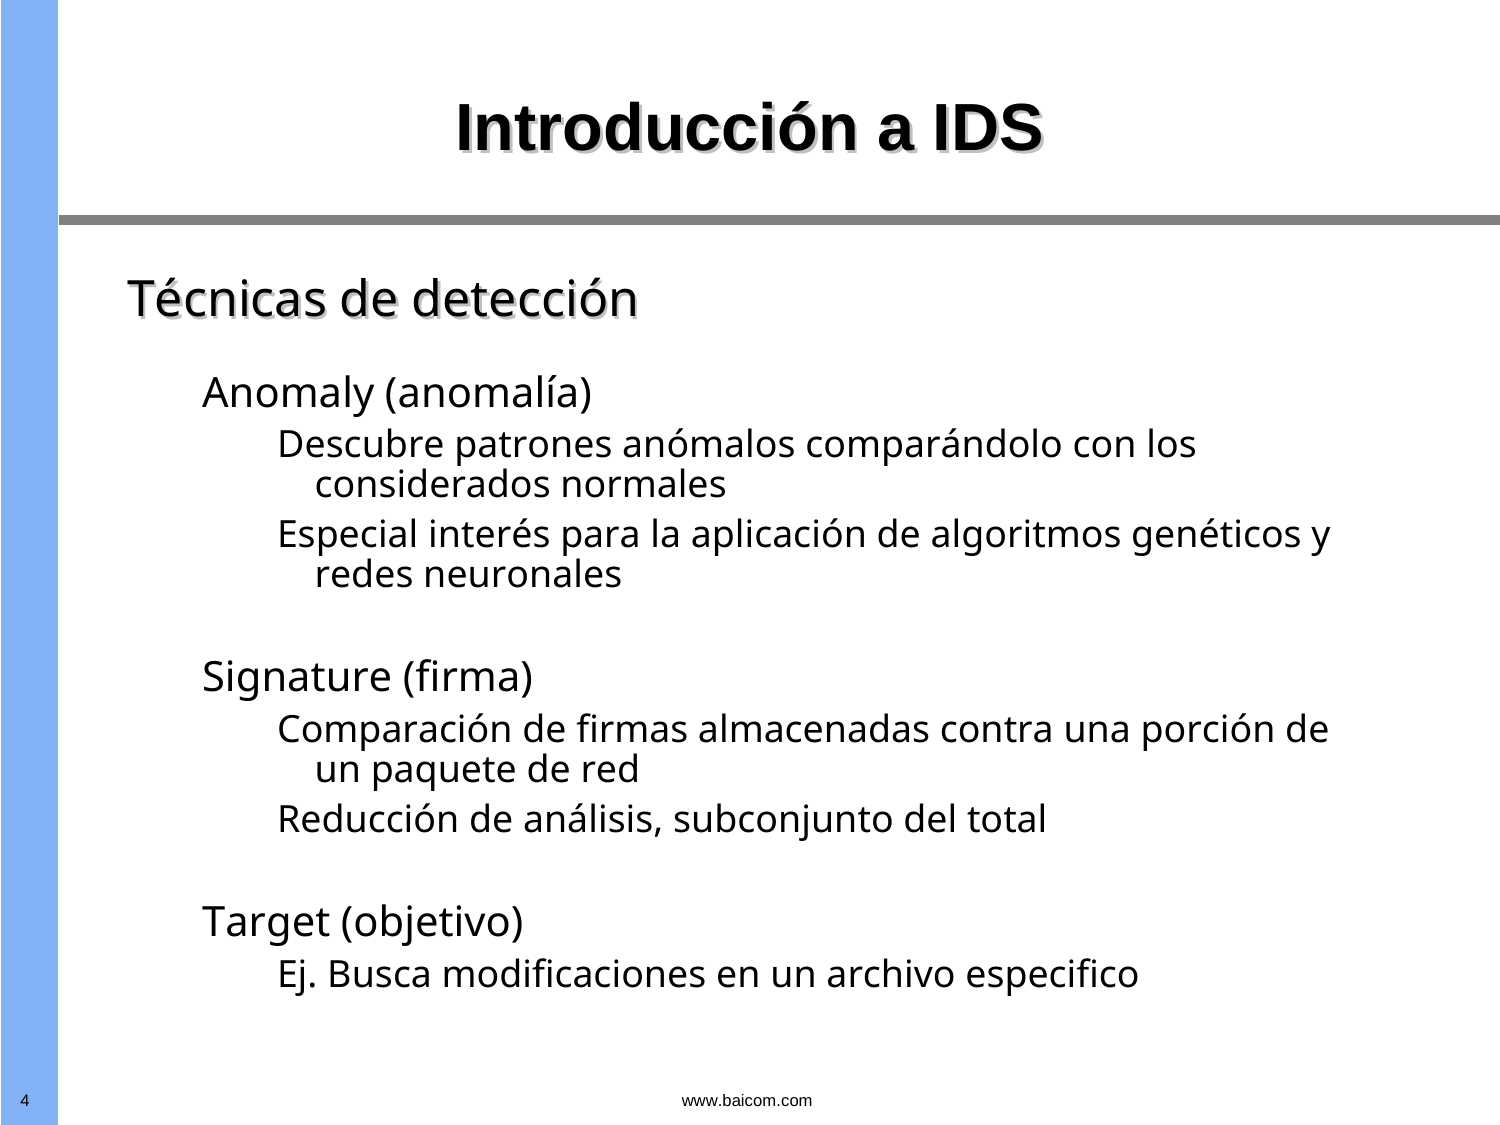

Introducción a IDS
# Técnicas de detección
Anomaly (anomalía)
Descubre patrones anómalos comparándolo con los considerados normales
Especial interés para la aplicación de algoritmos genéticos y redes neuronales
Signature (firma)
Comparación de firmas almacenadas contra una porción de un paquete de red
Reducción de análisis, subconjunto del total
Target (objetivo)
Ej. Busca modificaciones en un archivo especifico
4
www.baicom.com